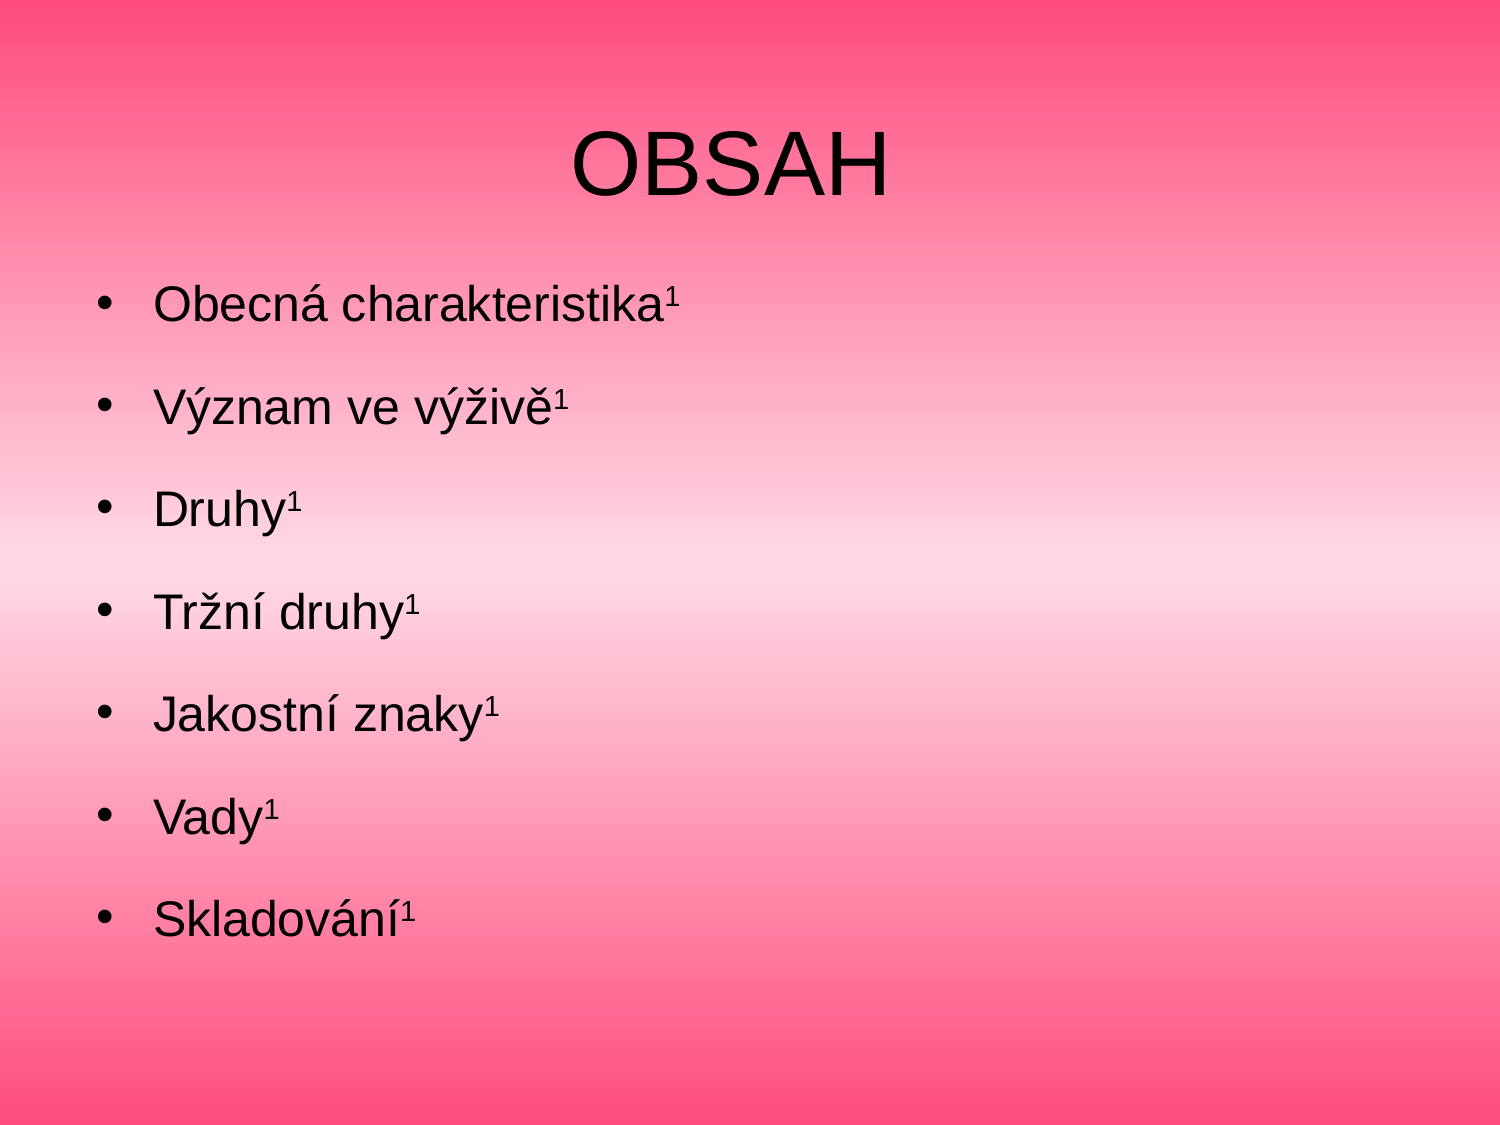

# OBSAH
Obecná charakteristika1
Význam ve výživě1
Druhy1
Tržní druhy1
Jakostní znaky1
Vady1
Skladování1